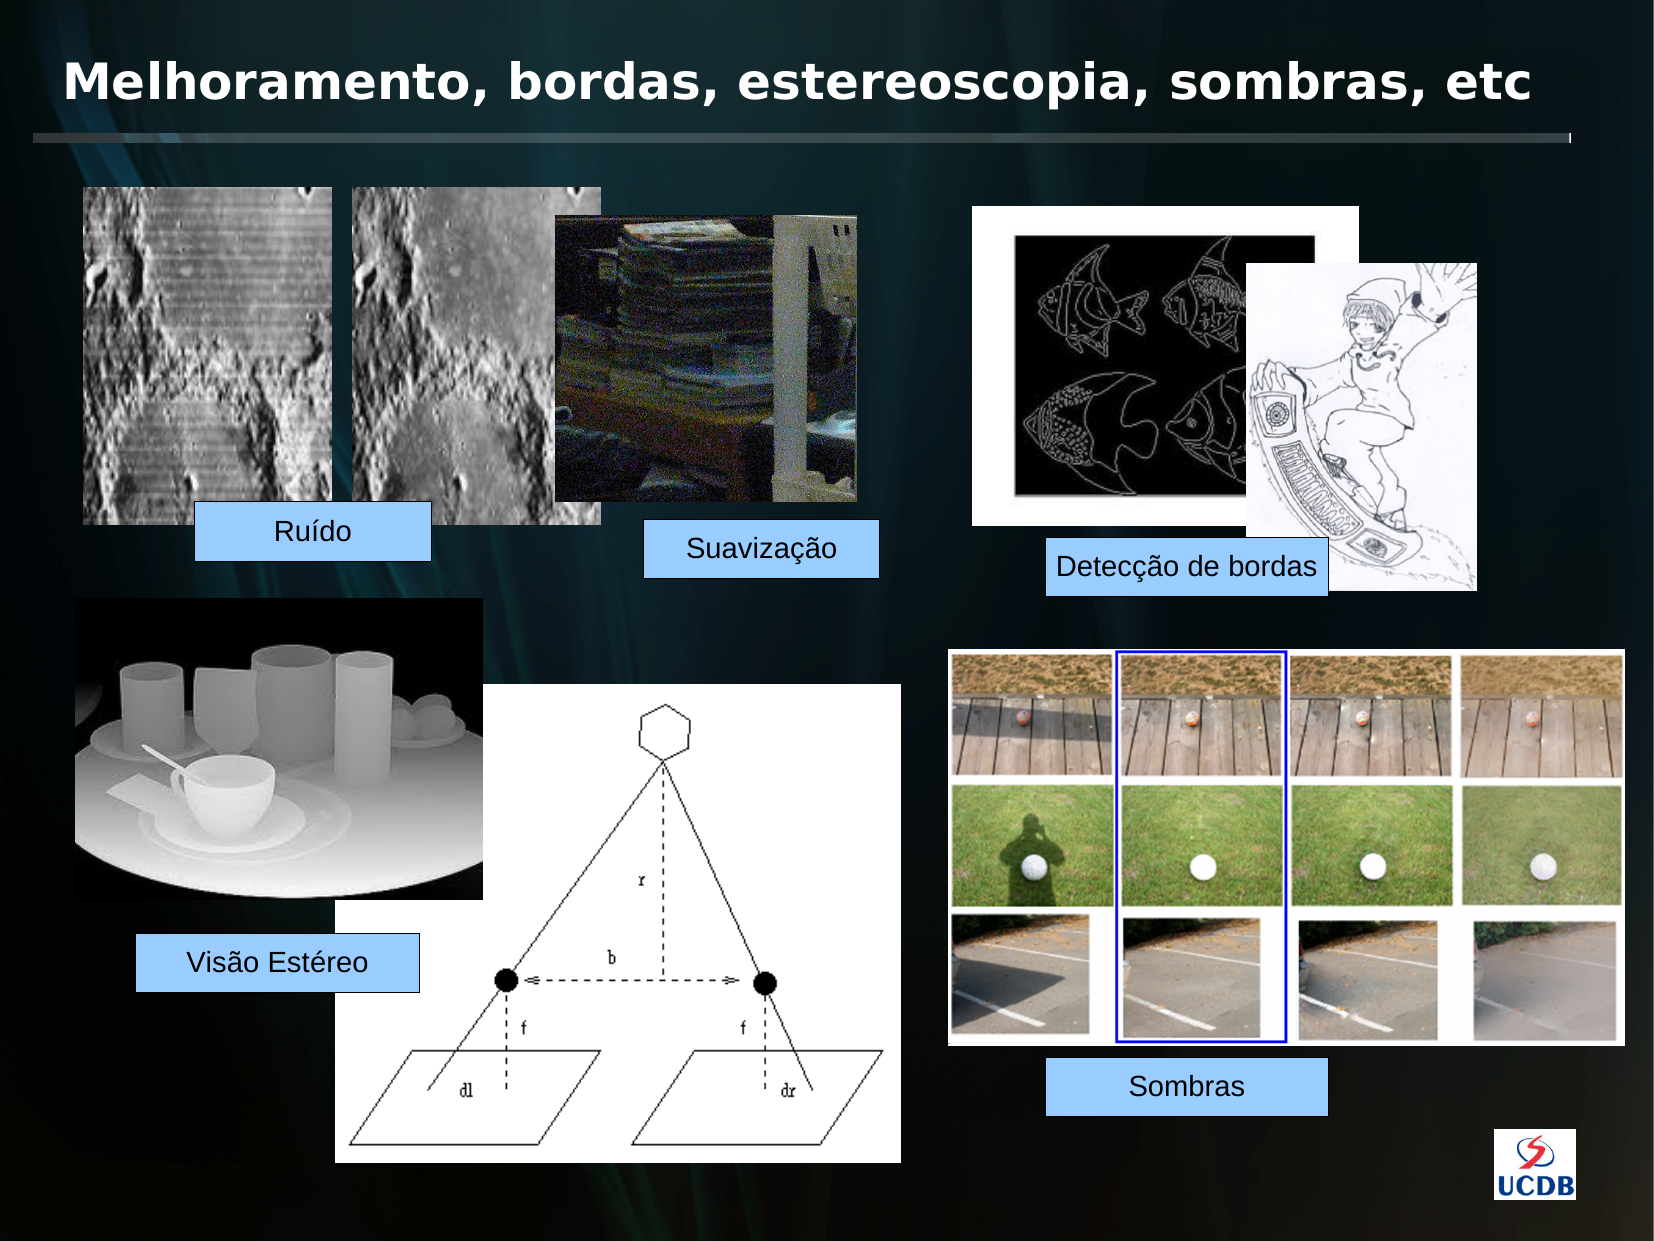

Melhoramento, bordas, estereoscopia, sombras, etc
Ruído
Suavização
Detecção de bordas
Visão Estéreo
Sombras